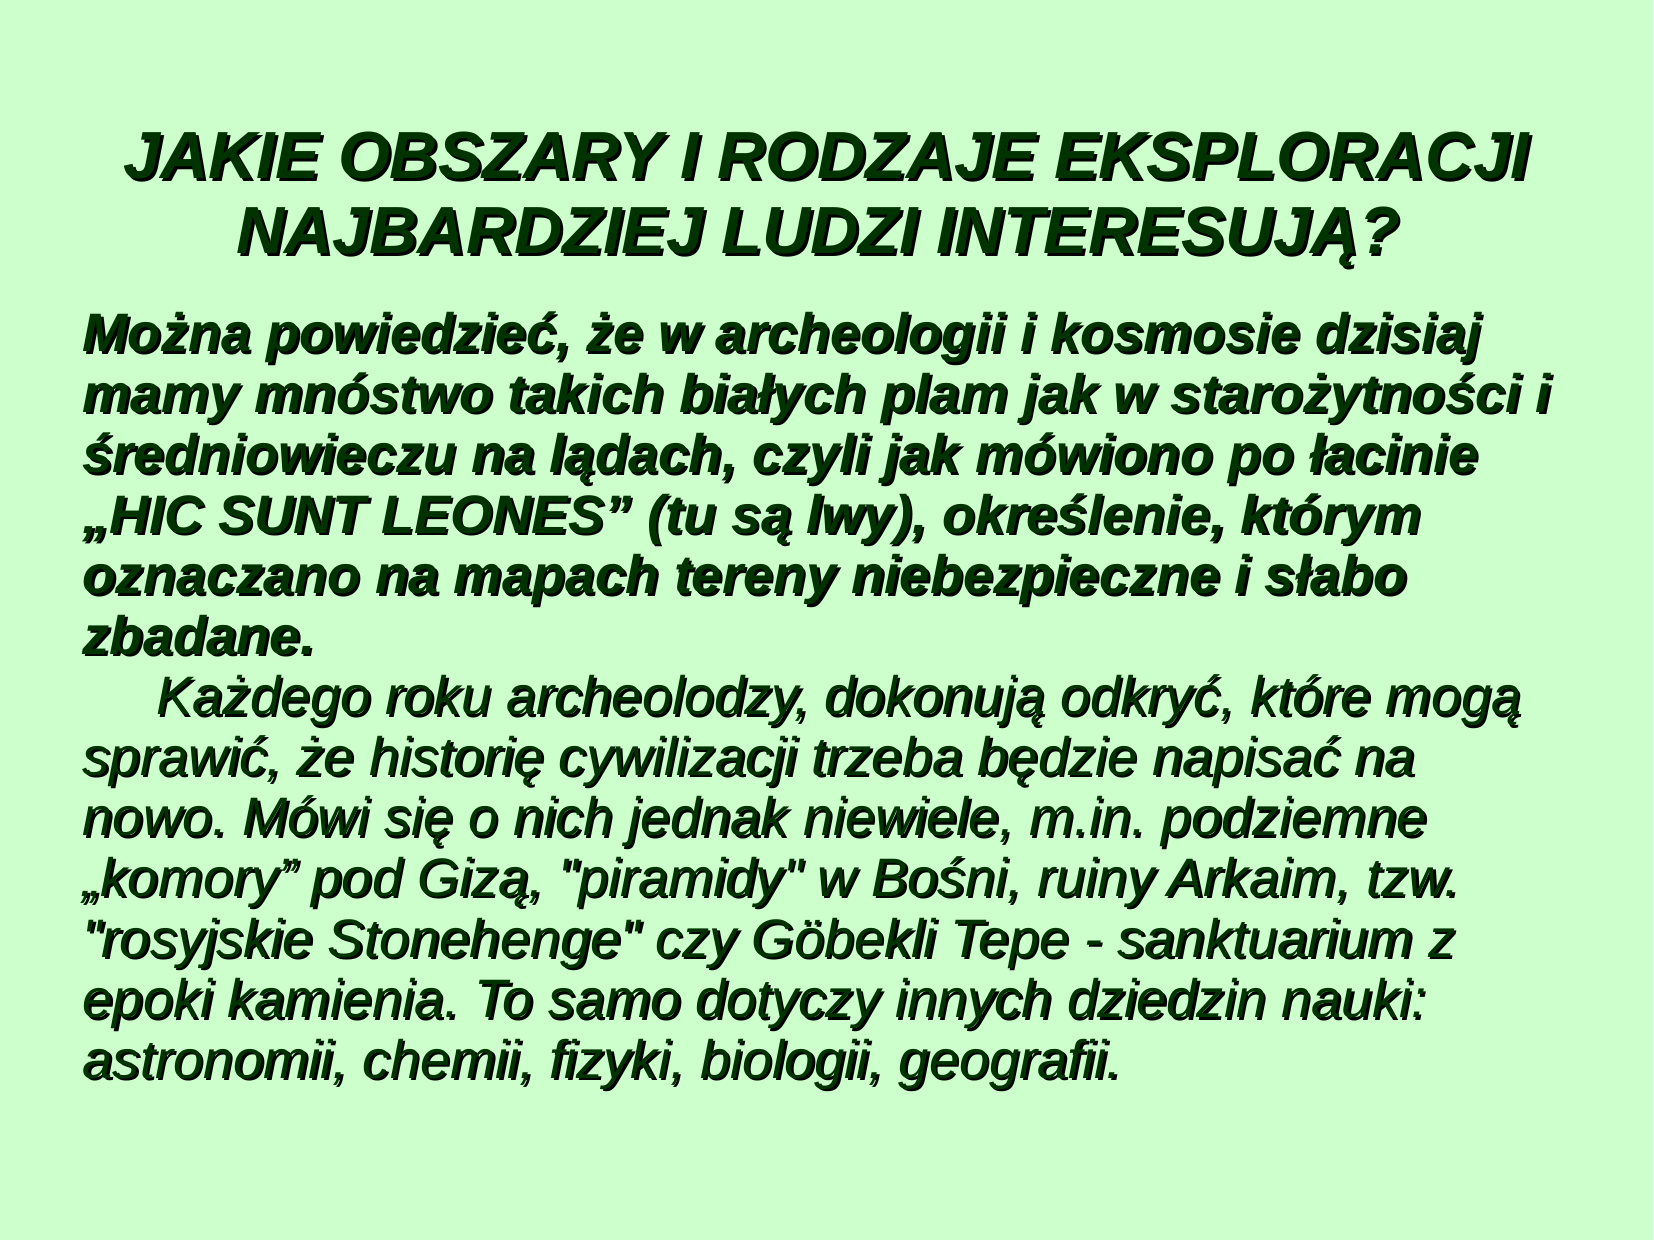

# JAKIE OBSZARY I RODZAJE EKSPLORACJI NAJBARDZIEJ LUDZI INTERESUJĄ?
Można powiedzieć, że w archeologii i kosmosie dzisiaj mamy mnóstwo takich białych plam jak w starożytności i średniowieczu na lądach, czyli jak mówiono po łacinie „HIC SUNT LEONES” (tu są lwy), określenie, którym oznaczano na mapach tereny niebezpieczne i słabo zbadane.
	Każdego roku archeolodzy, dokonują odkryć, które mogą sprawić, że historię cywilizacji trzeba będzie napisać na nowo. Mówi się o nich jednak niewiele, m.in. podziemne „komory” pod Gizą, "piramidy" w Bośni, ruiny Arkaim, tzw. "rosyjskie Stonehenge" czy Göbekli Tepe - sanktuarium z epoki kamienia. To samo dotyczy innych dziedzin nauki: astronomii, chemii, fizyki, biologii, geografii.